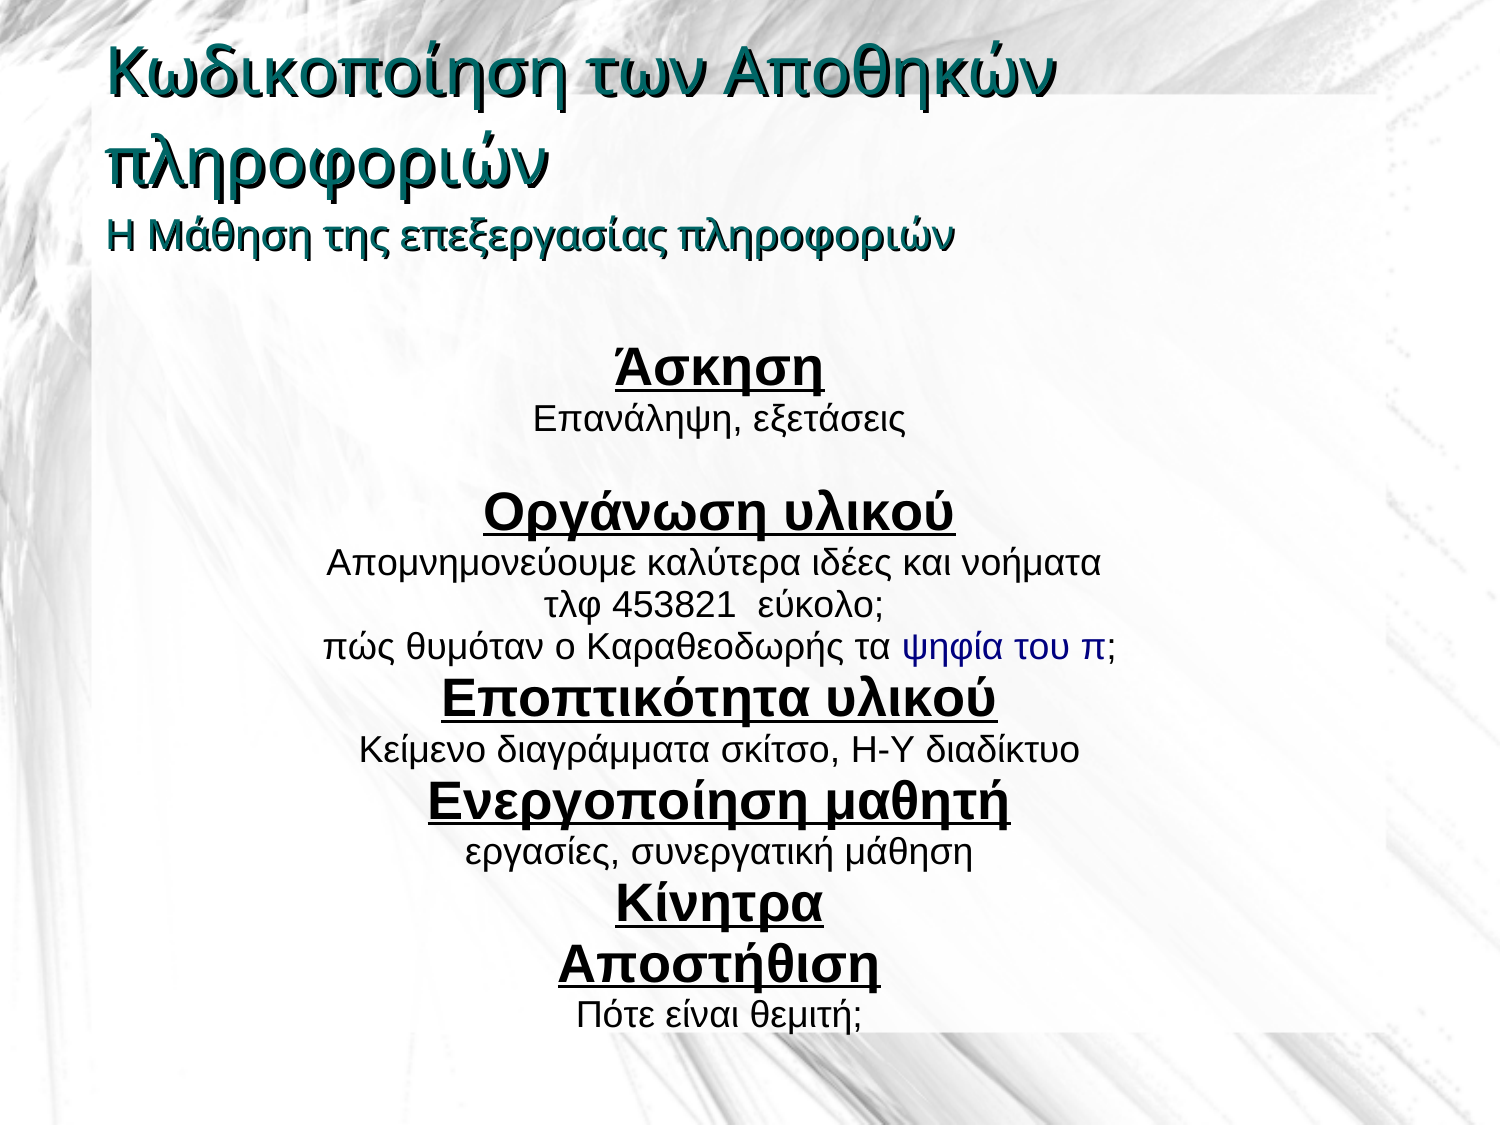

# Κωδικοποίηση των Αποθηκών πληροφοριών Η Mάθηση της επεξεργασίας πληροφοριών
Άσκηση
Επανάληψη, εξετάσεις
Οργάνωση υλικού
Απομνημονεύουμε καλύτερα ιδέες και νοήματα
τλφ 453821 εύκολο;
πώς θυμόταν ο Καραθεοδωρής τα ψηφία του π;
Εποπτικότητα υλικού
Κείμενο διαγράμματα σκίτσο, Η-Υ διαδίκτυο
Ενεργοποίηση μαθητή
εργασίες, συνεργατική μάθηση
Κίνητρα
Αποστήθιση
Πότε είναι θεμιτή;